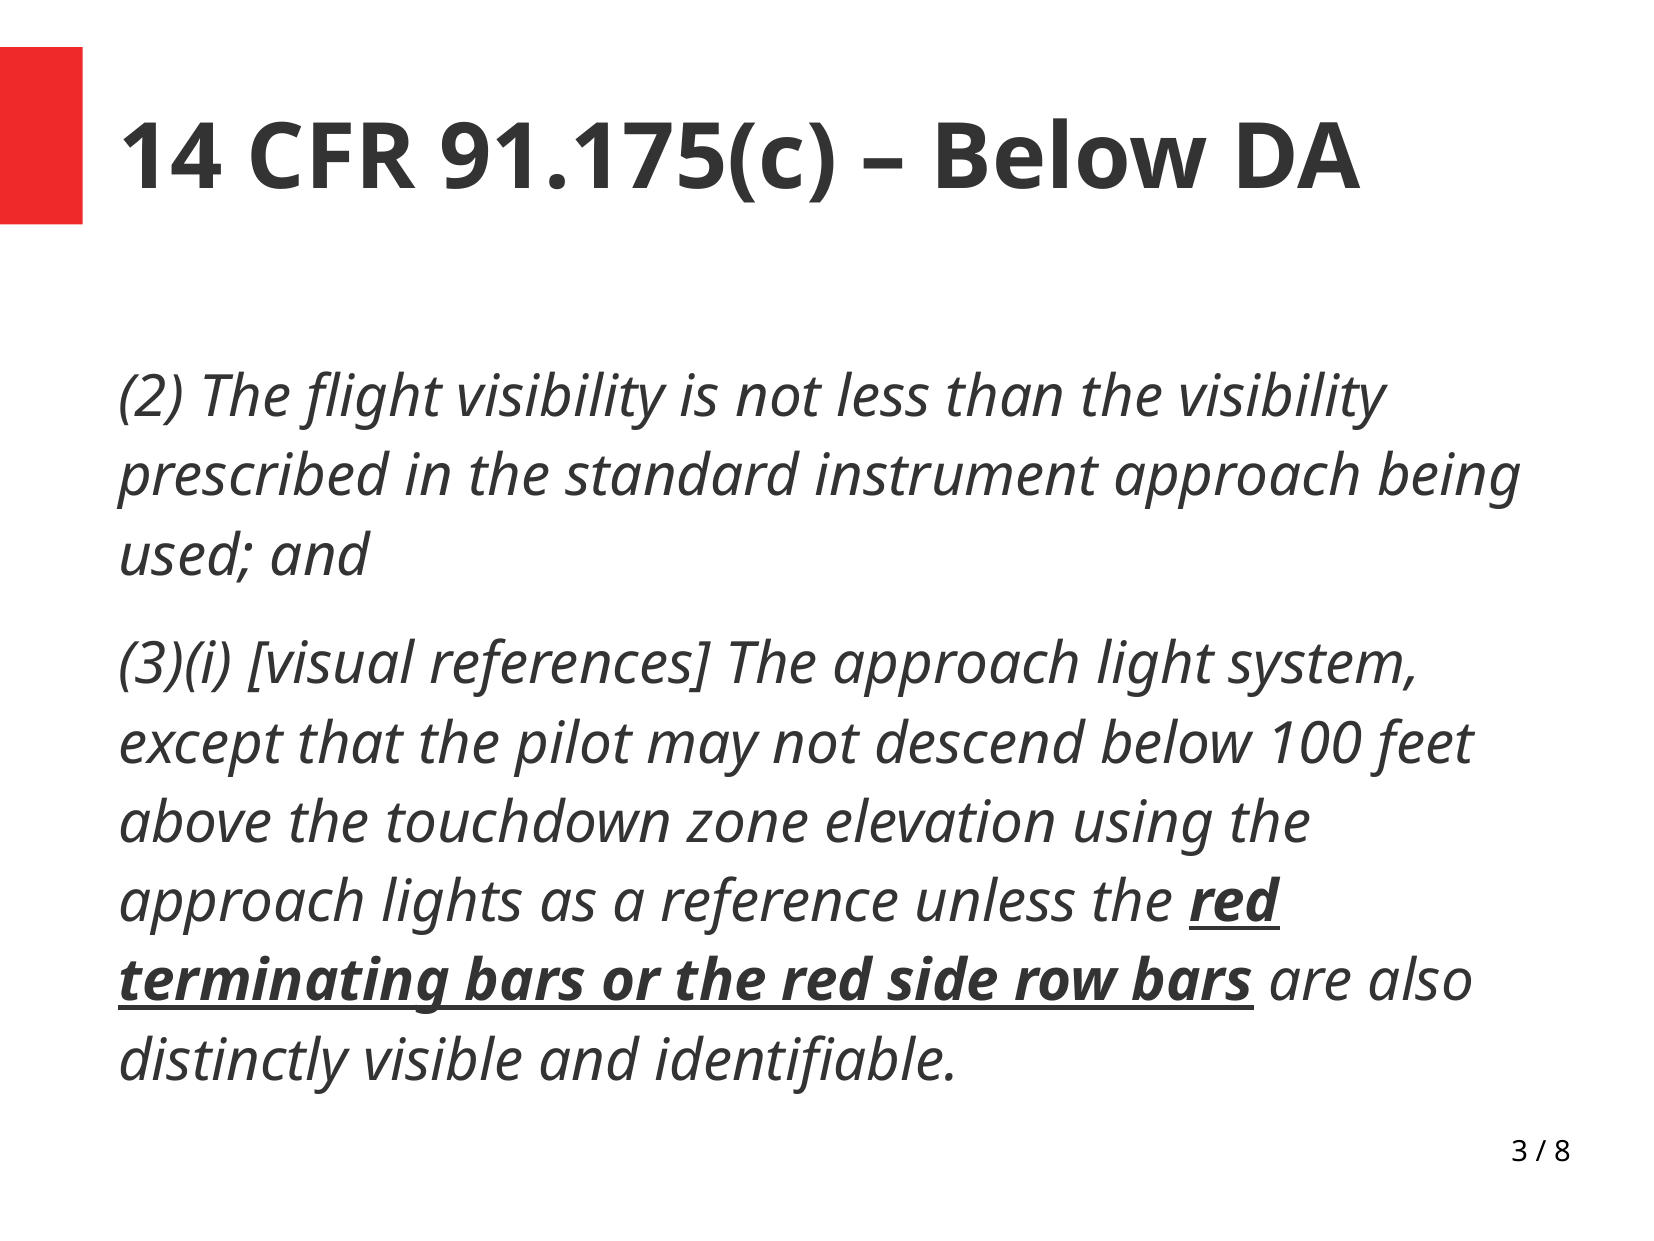

# 14 CFR 91.175(c) – Below DA
(2) The flight visibility is not less than the visibility prescribed in the standard instrument approach being used; and
(3)(i) [visual references] The approach light system, except that the pilot may not descend below 100 feet above the touchdown zone elevation using the approach lights as a reference unless the red terminating bars or the red side row bars are also distinctly visible and identifiable.
3